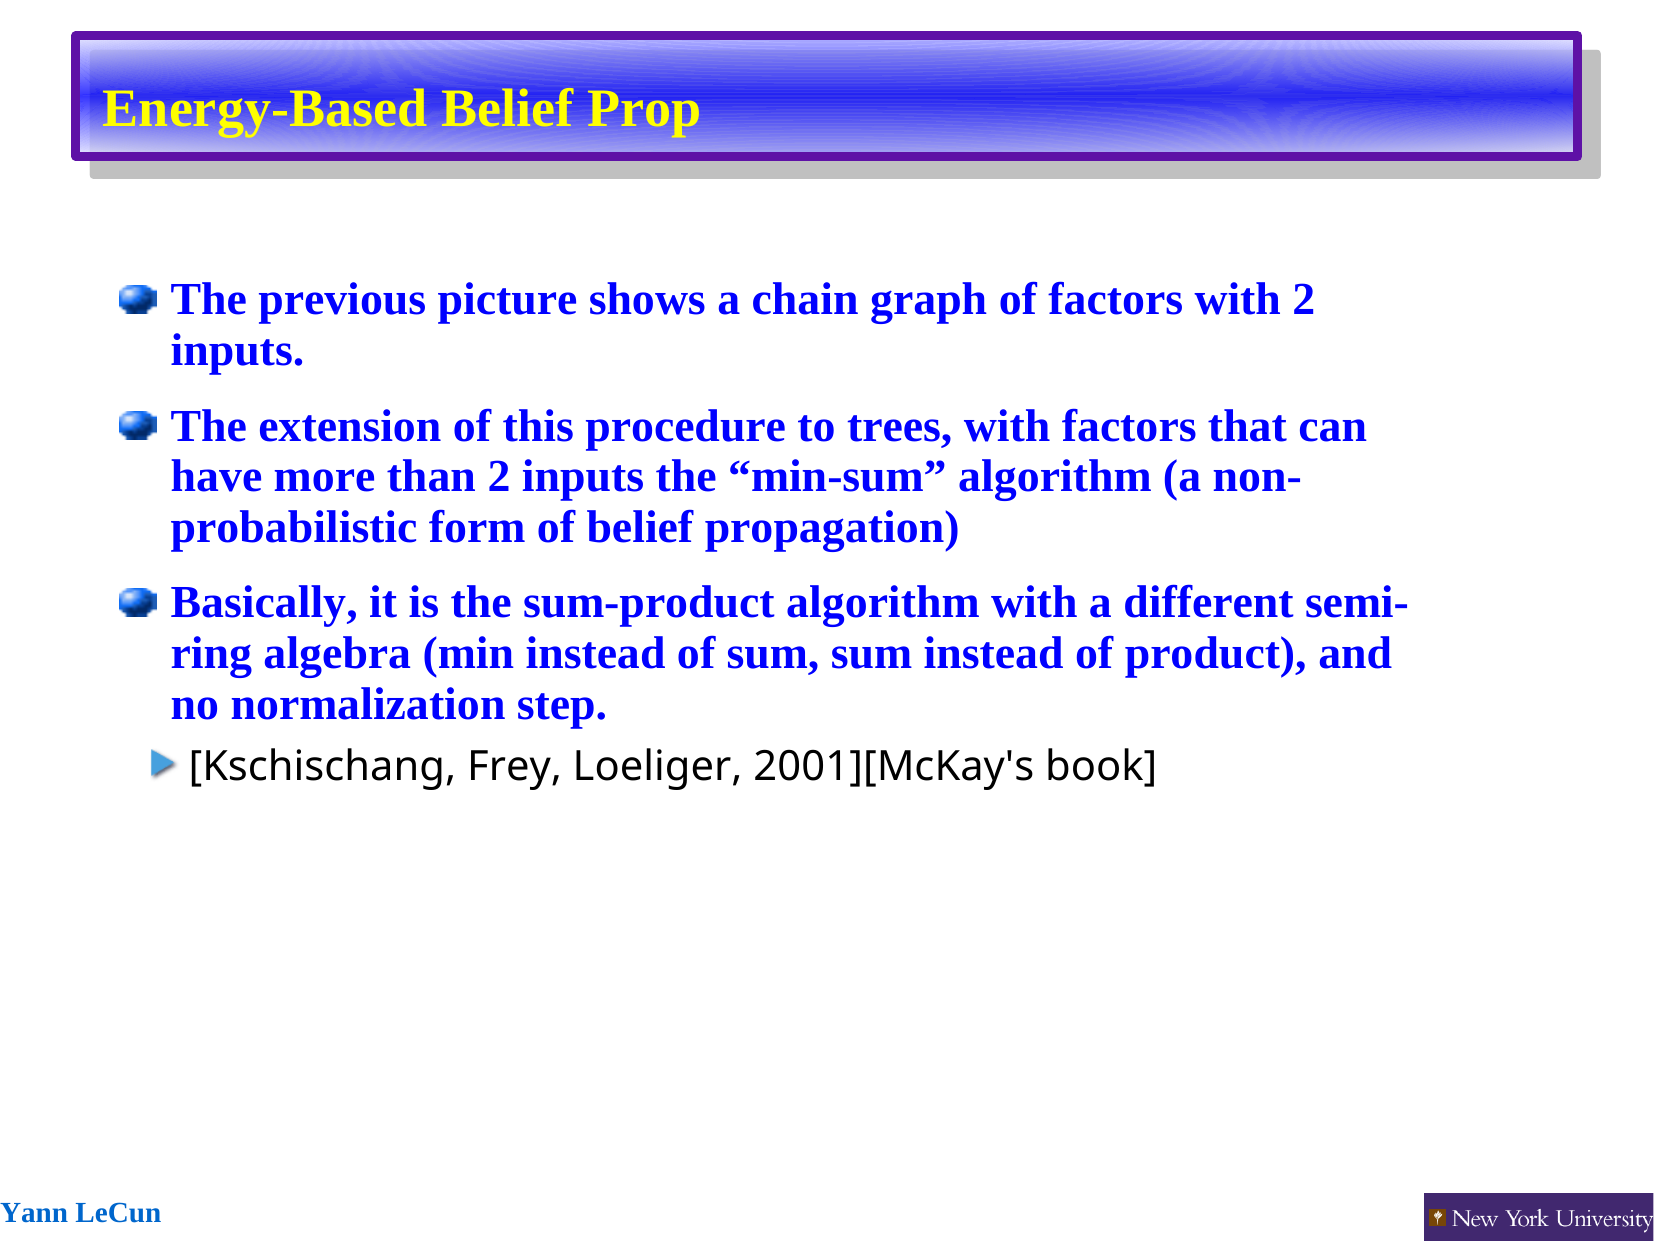

# Energy-Based Belief Prop
The previous picture shows a chain graph of factors with 2 inputs.
The extension of this procedure to trees, with factors that can have more than 2 inputs the “min-sum” algorithm (a non-probabilistic form of belief propagation)
Basically, it is the sum-product algorithm with a different semi-ring algebra (min instead of sum, sum instead of product), and no normalization step.
[Kschischang, Frey, Loeliger, 2001][McKay's book]